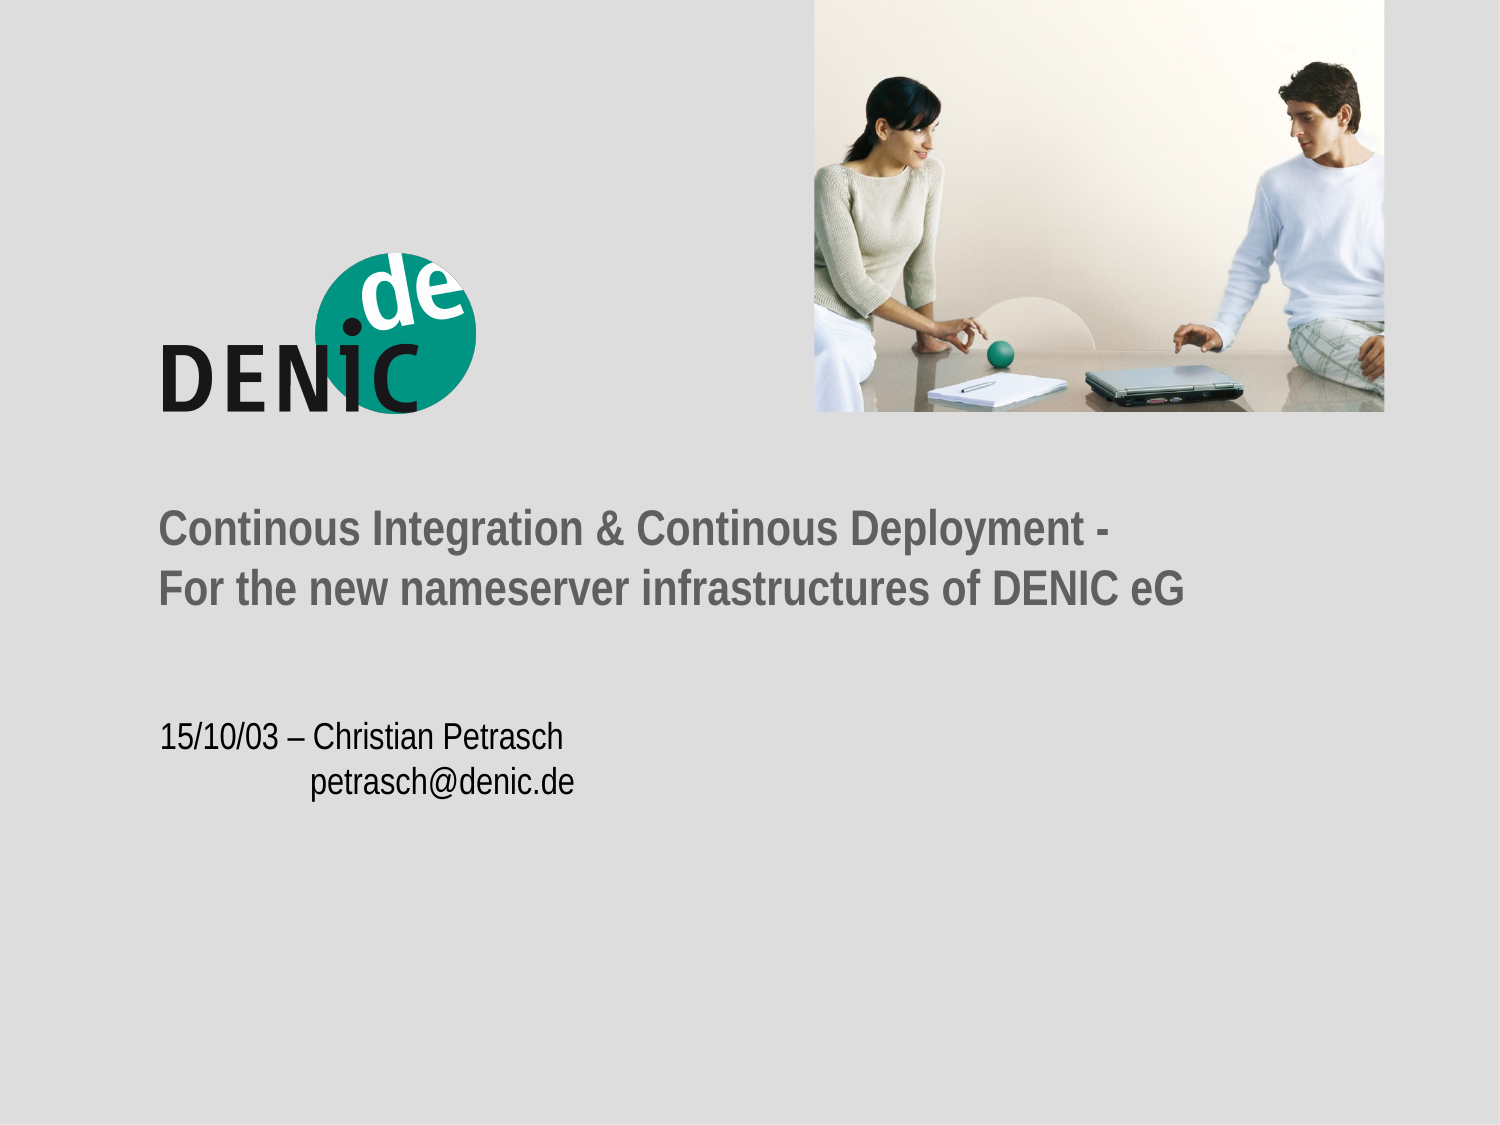

Continous Integration & Continous Deployment -
For the new nameserver infrastructures of DENIC eG
15/10/03 – Christian Petrasch
 	 petrasch@denic.de